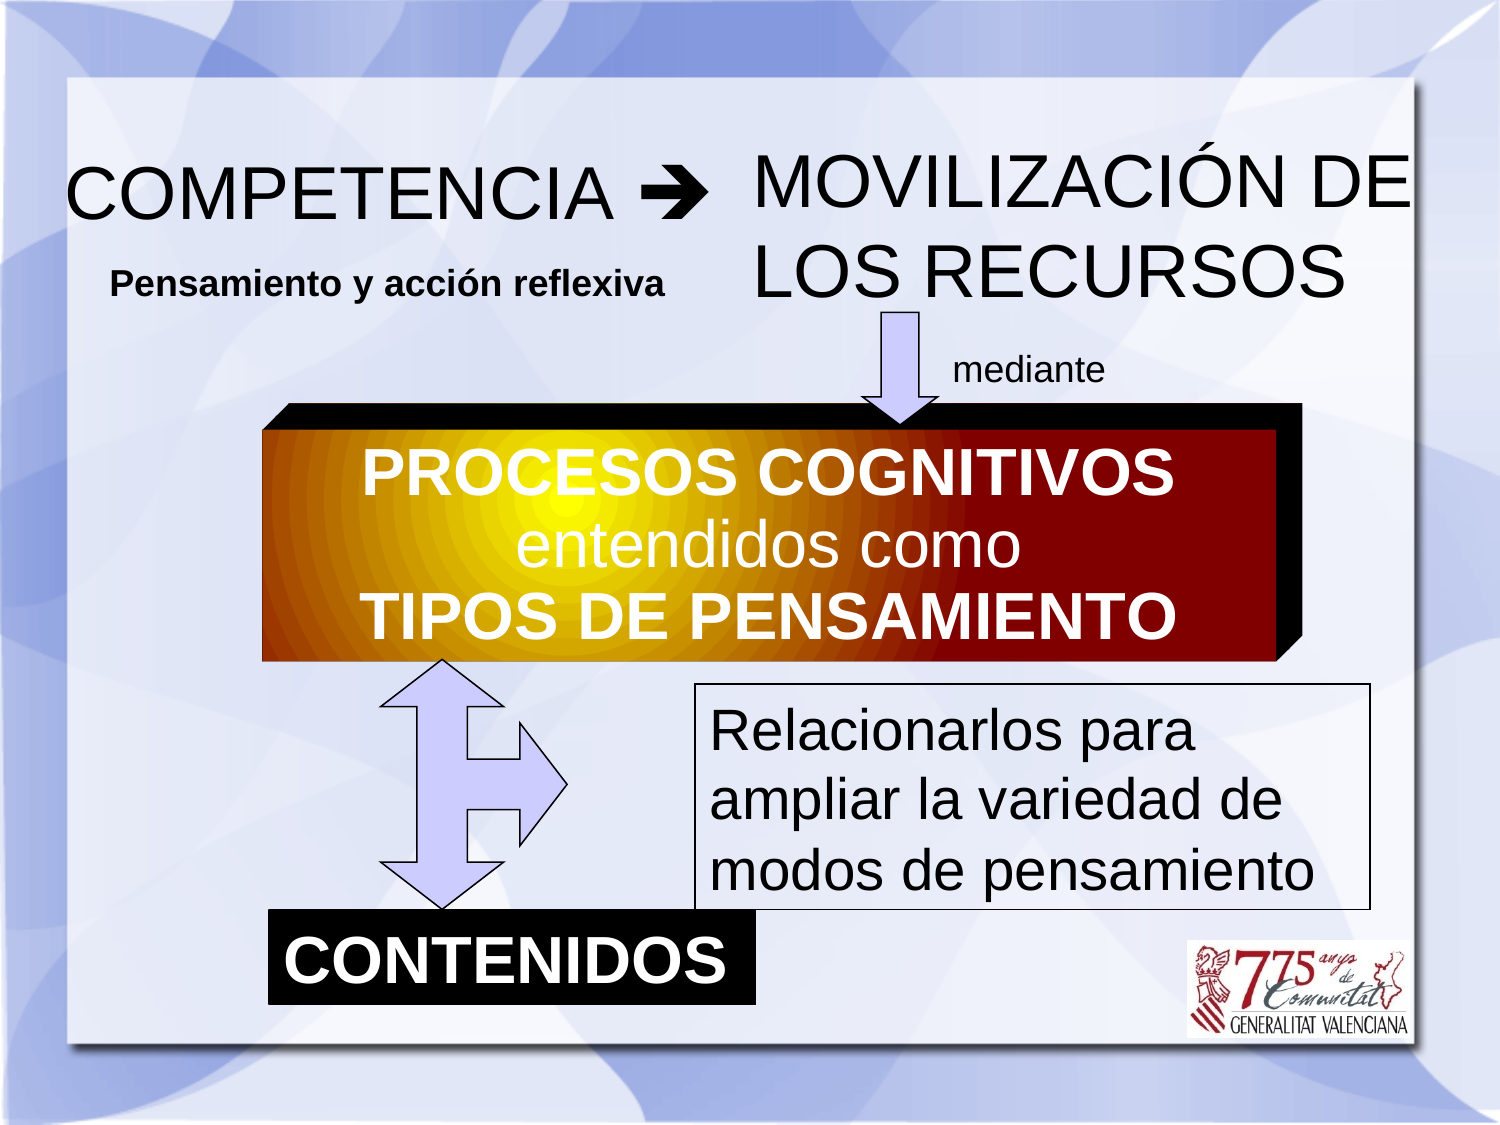

MOVILIZACIÓN DE LOS RECURSOS
COMPETENCIA 
Pensamiento y acción reflexiva
mediante
PROCESOS COGNITIVOS
entendidos como
TIPOS DE PENSAMIENTO
Relacionarlos para ampliar la variedad de modos de pensamiento
CONTENIDOS